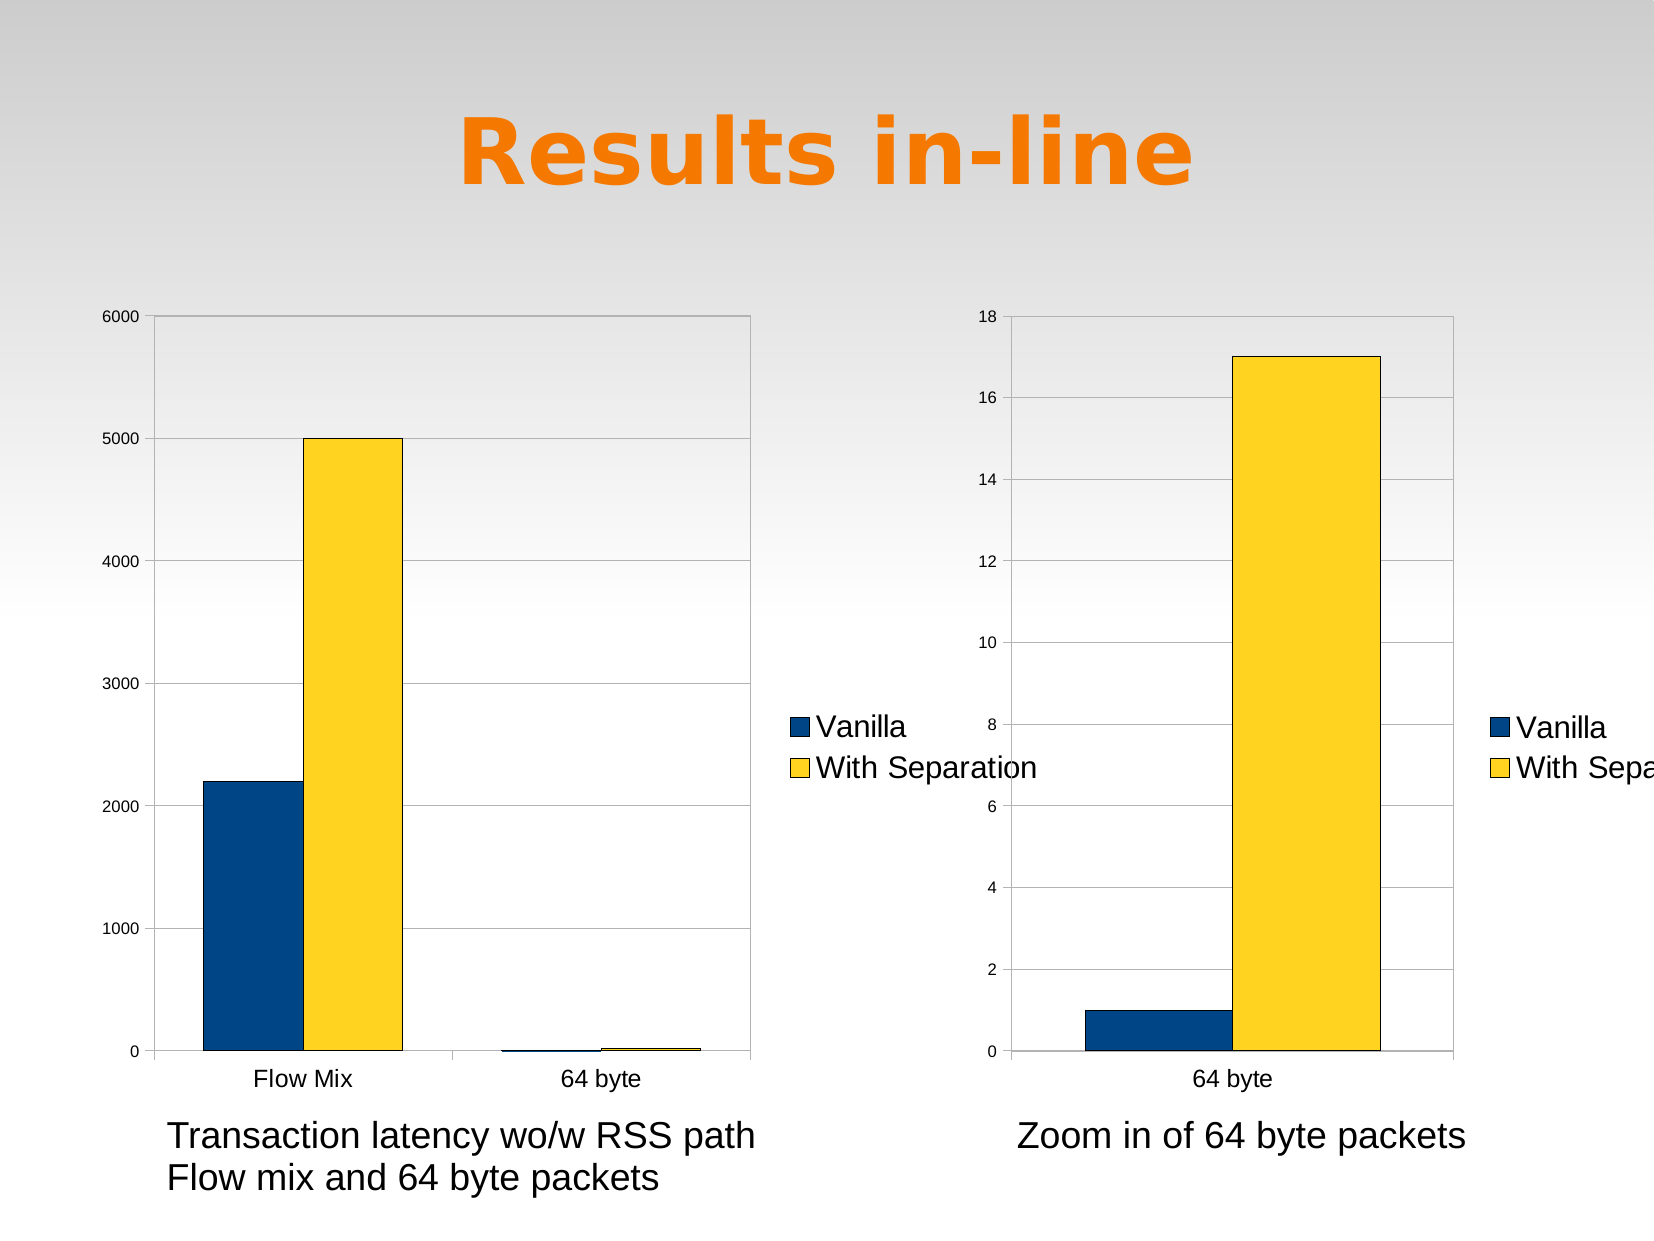

# Results in-line
### Chart
| Category | Vanilla | With Separation |
|---|---|---|
| Flow Mix | 2200.0 | 5000.0 |
| 64 byte | 1.0 | 17.0 |
### Chart
| Category | Vanilla | With Separation |
|---|---|---|
| 64 byte | 1.0 | 17.0 |Transaction latency wo/w RSS path
Flow mix and 64 byte packets
Zoom in of 64 byte packets